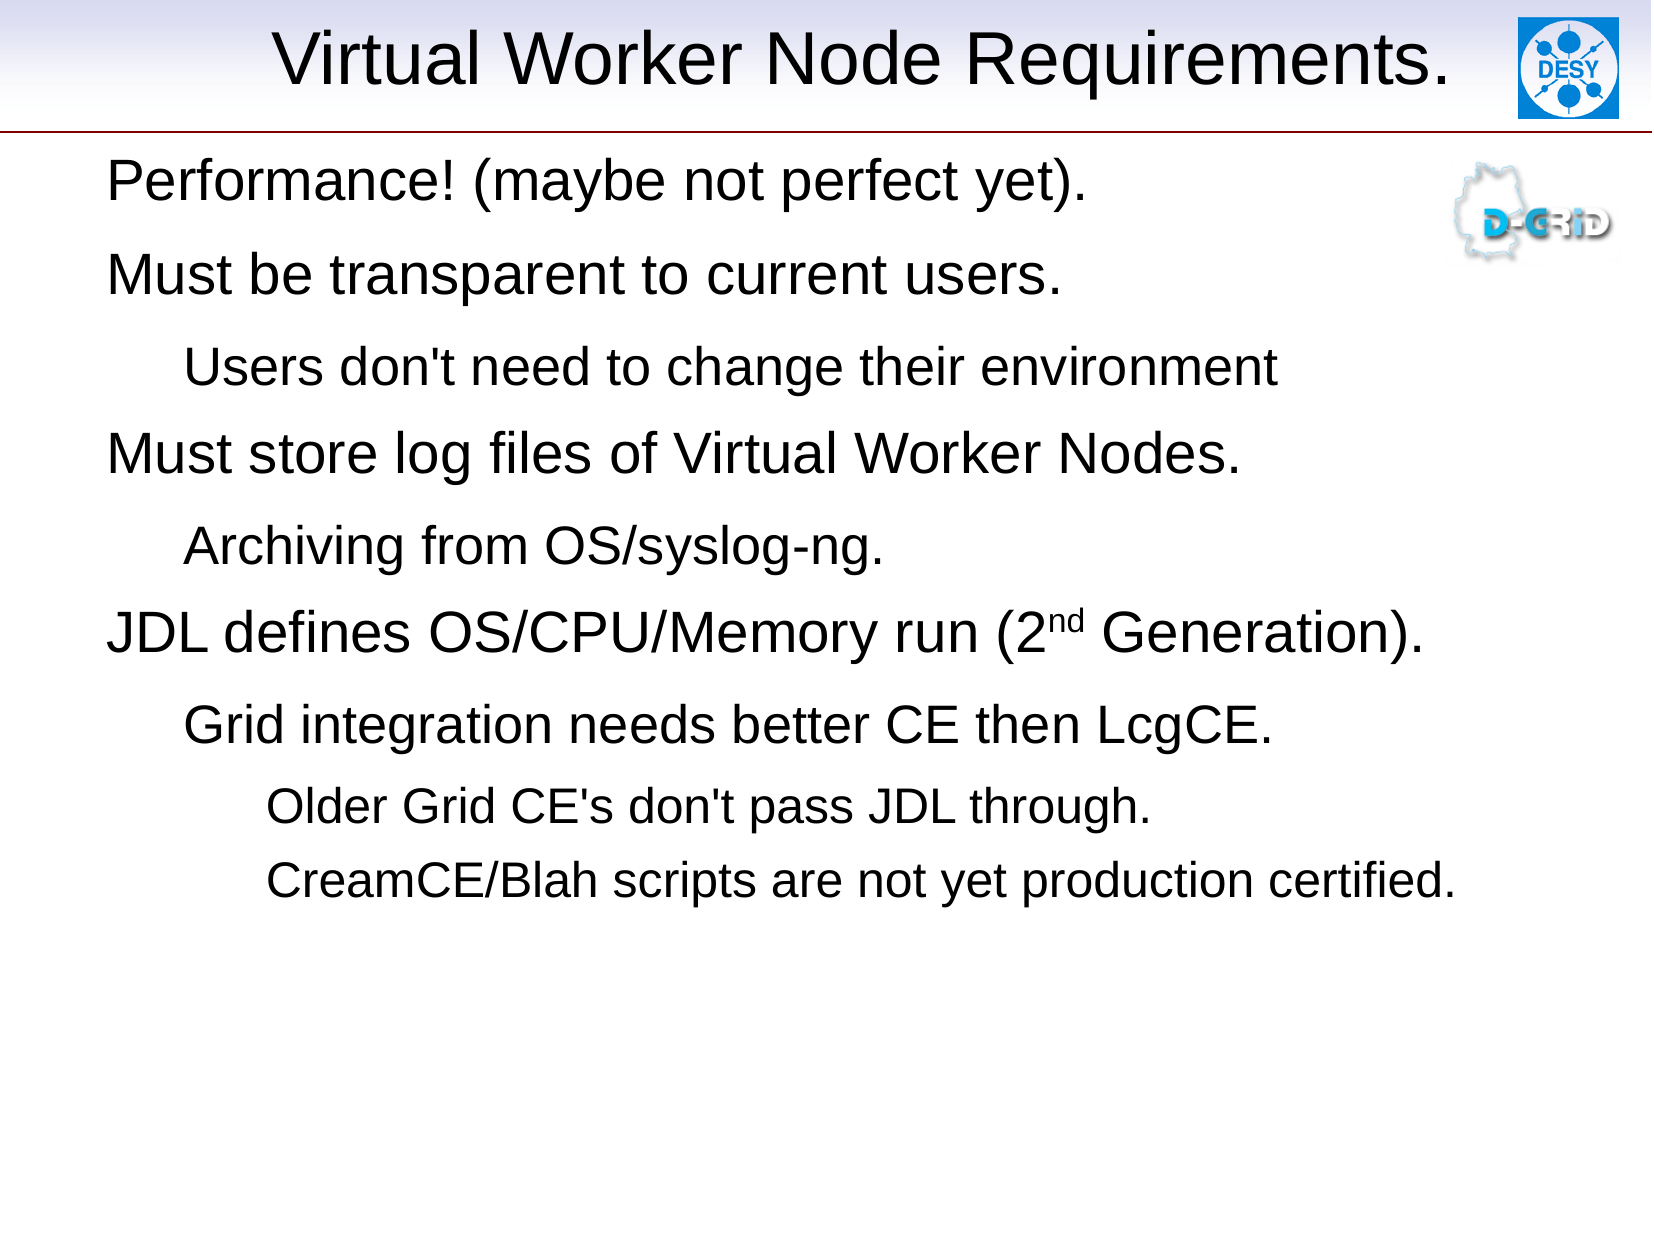

# Virtual Worker Node Requirements.
Performance! (maybe not perfect yet).
Must be transparent to current users.
Users don't need to change their environment
Must store log files of Virtual Worker Nodes.
Archiving from OS/syslog-ng.
JDL defines OS/CPU/Memory run (2nd Generation).
Grid integration needs better CE then LcgCE.
Older Grid CE's don't pass JDL through.
CreamCE/Blah scripts are not yet production certified.